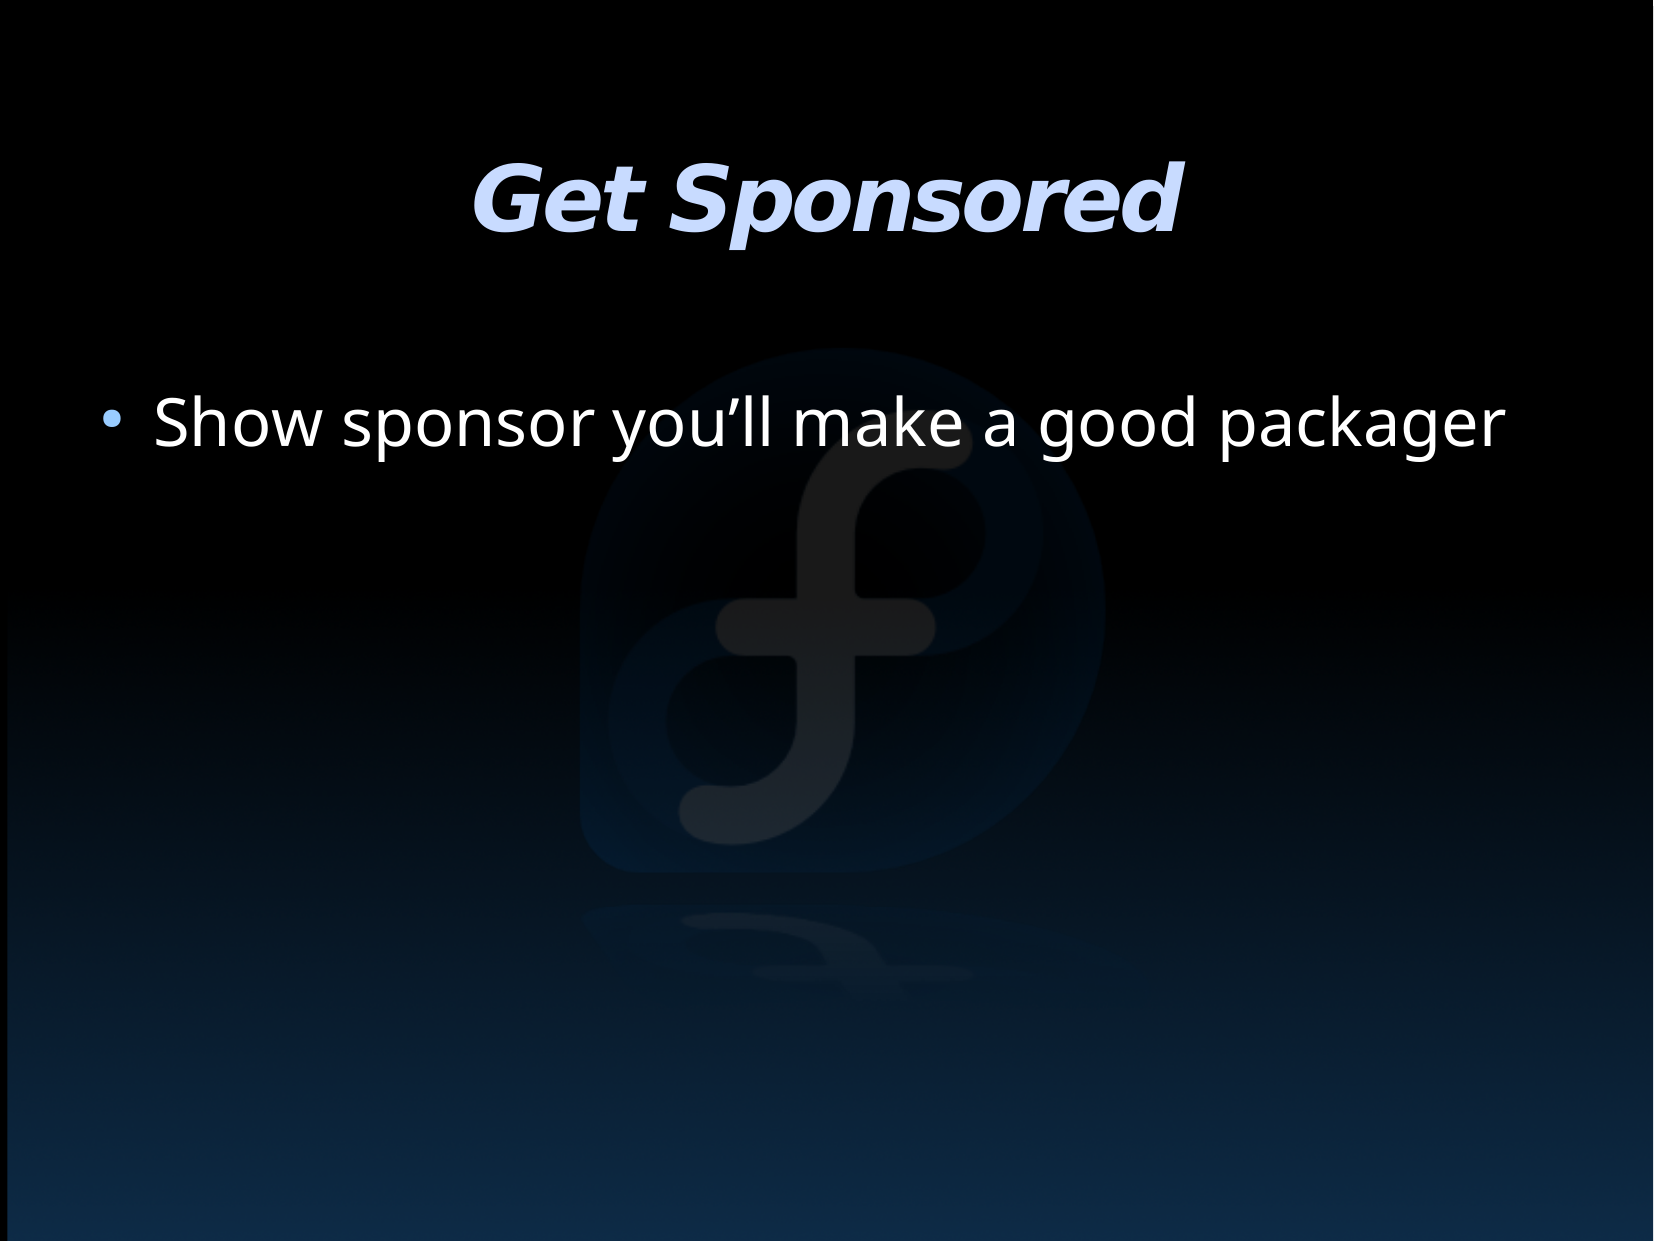

# Get Sponsored
Show sponsor you’ll make a good packager